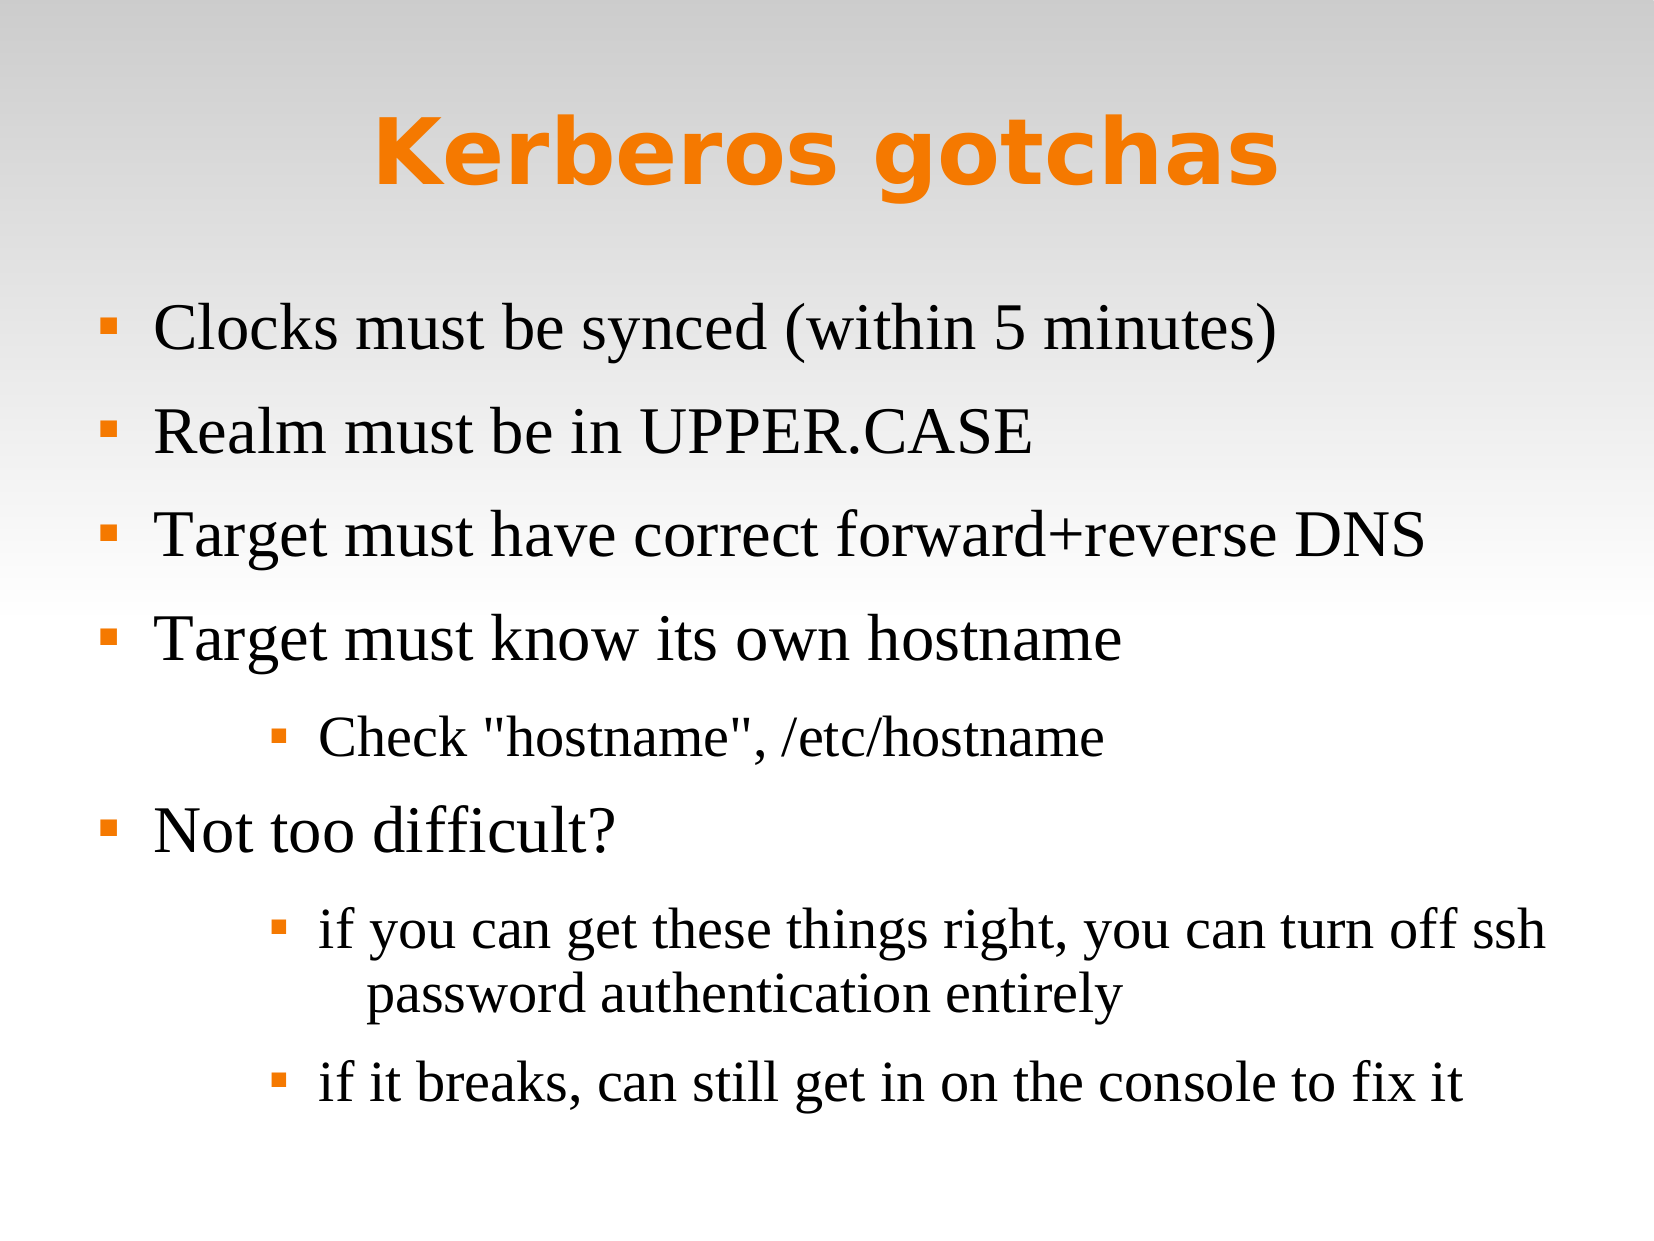

# Kerberos gotchas
Clocks must be synced (within 5 minutes)
Realm must be in UPPER.CASE
Target must have correct forward+reverse DNS
Target must know its own hostname
Check "hostname", /etc/hostname
Not too difficult?
if you can get these things right, you can turn off ssh password authentication entirely
if it breaks, can still get in on the console to fix it